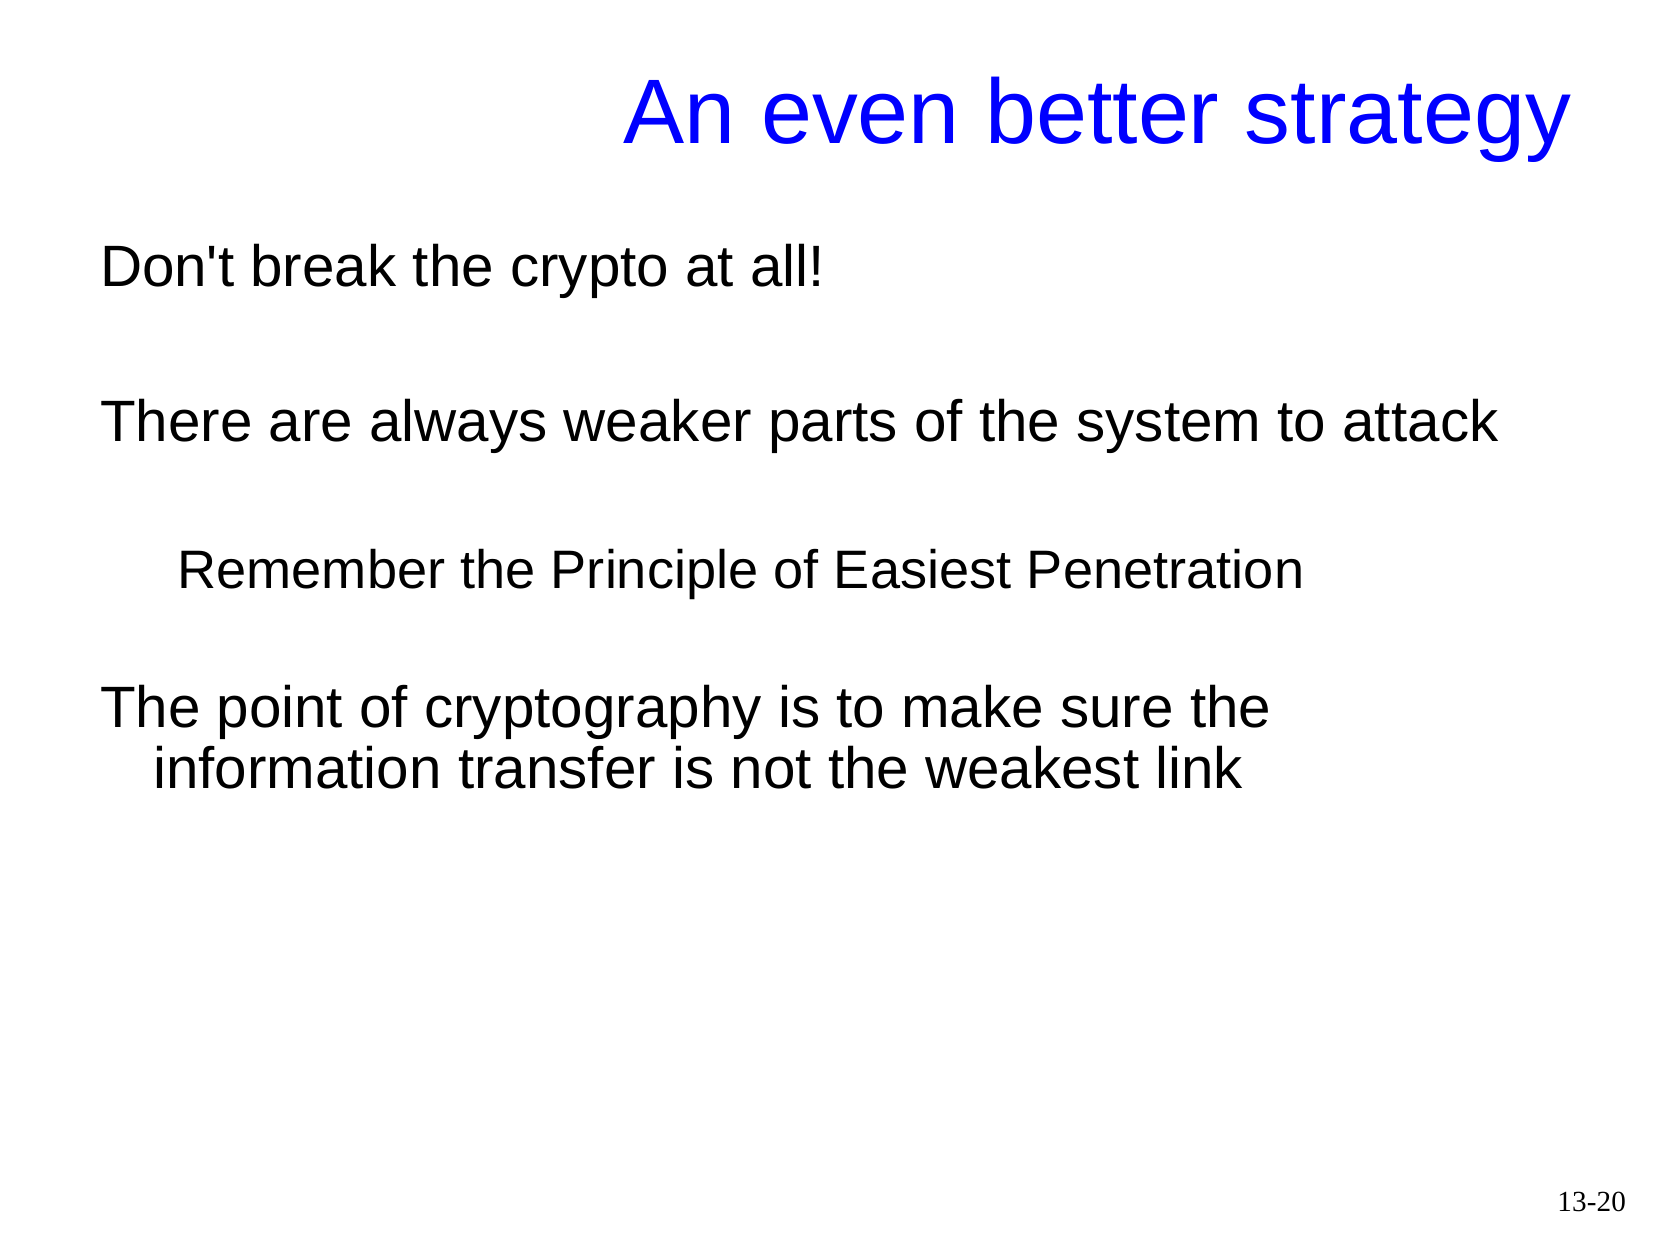

# An even better strategy
Don't break the crypto at all!
There are always weaker parts of the system to attack
Remember the Principle of Easiest Penetration
The point of cryptography is to make sure the information transfer is not the weakest link